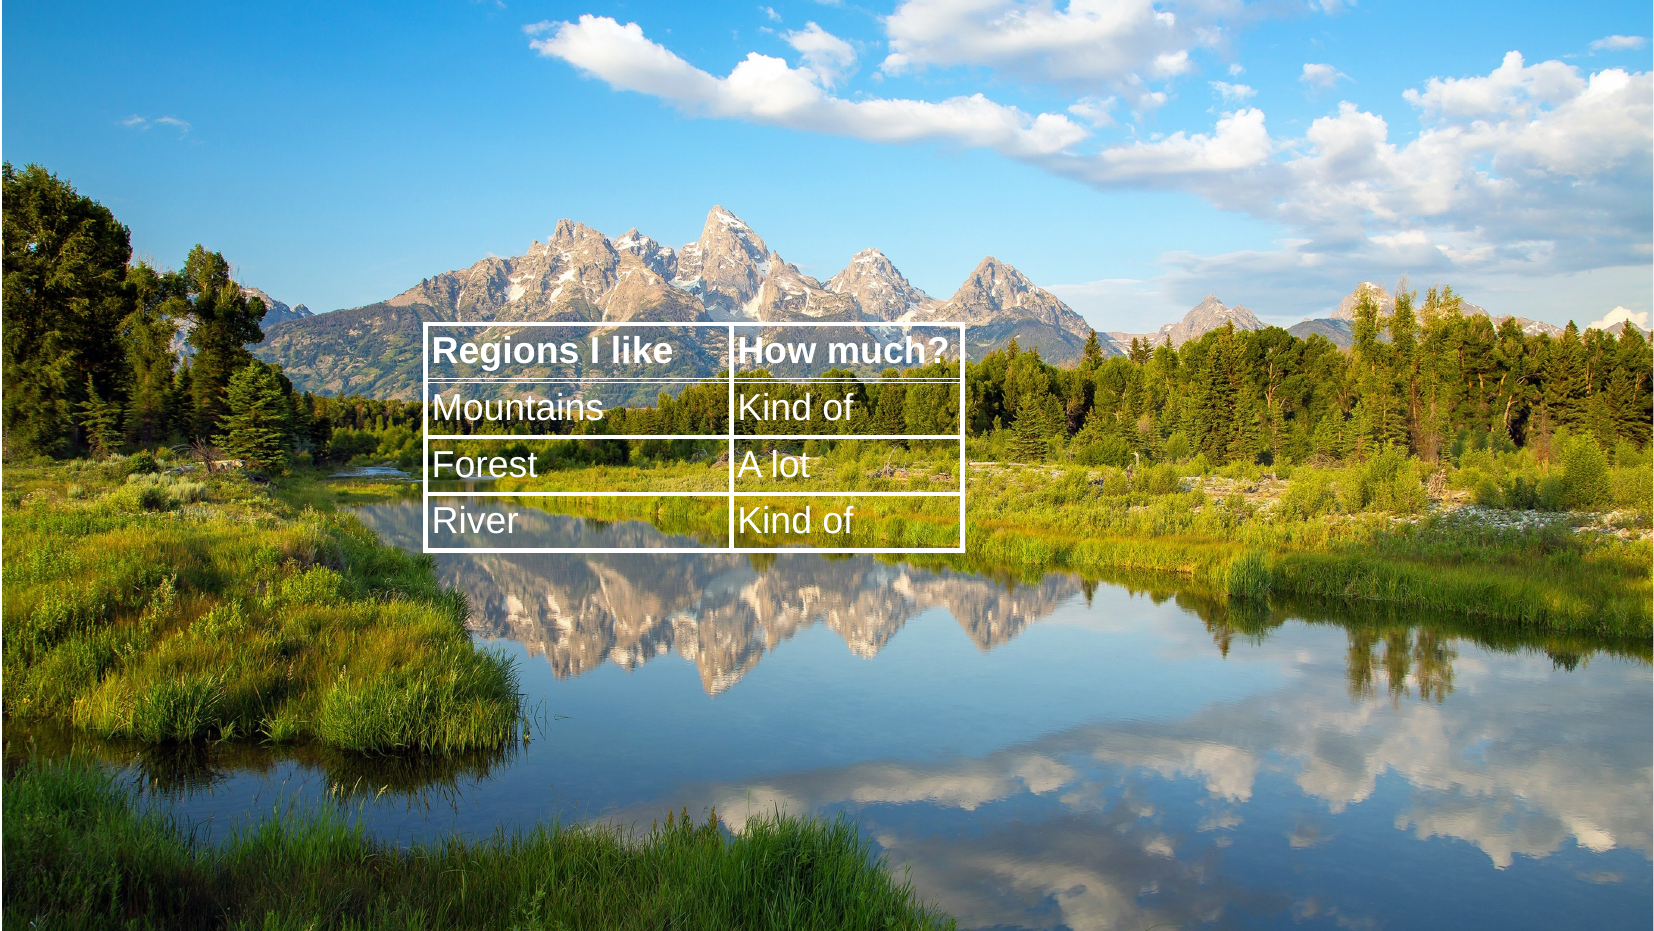

#
| Regions I like | How much? |
| --- | --- |
| Mountains | Kind of |
| Forest | A lot |
| River | Kind of |